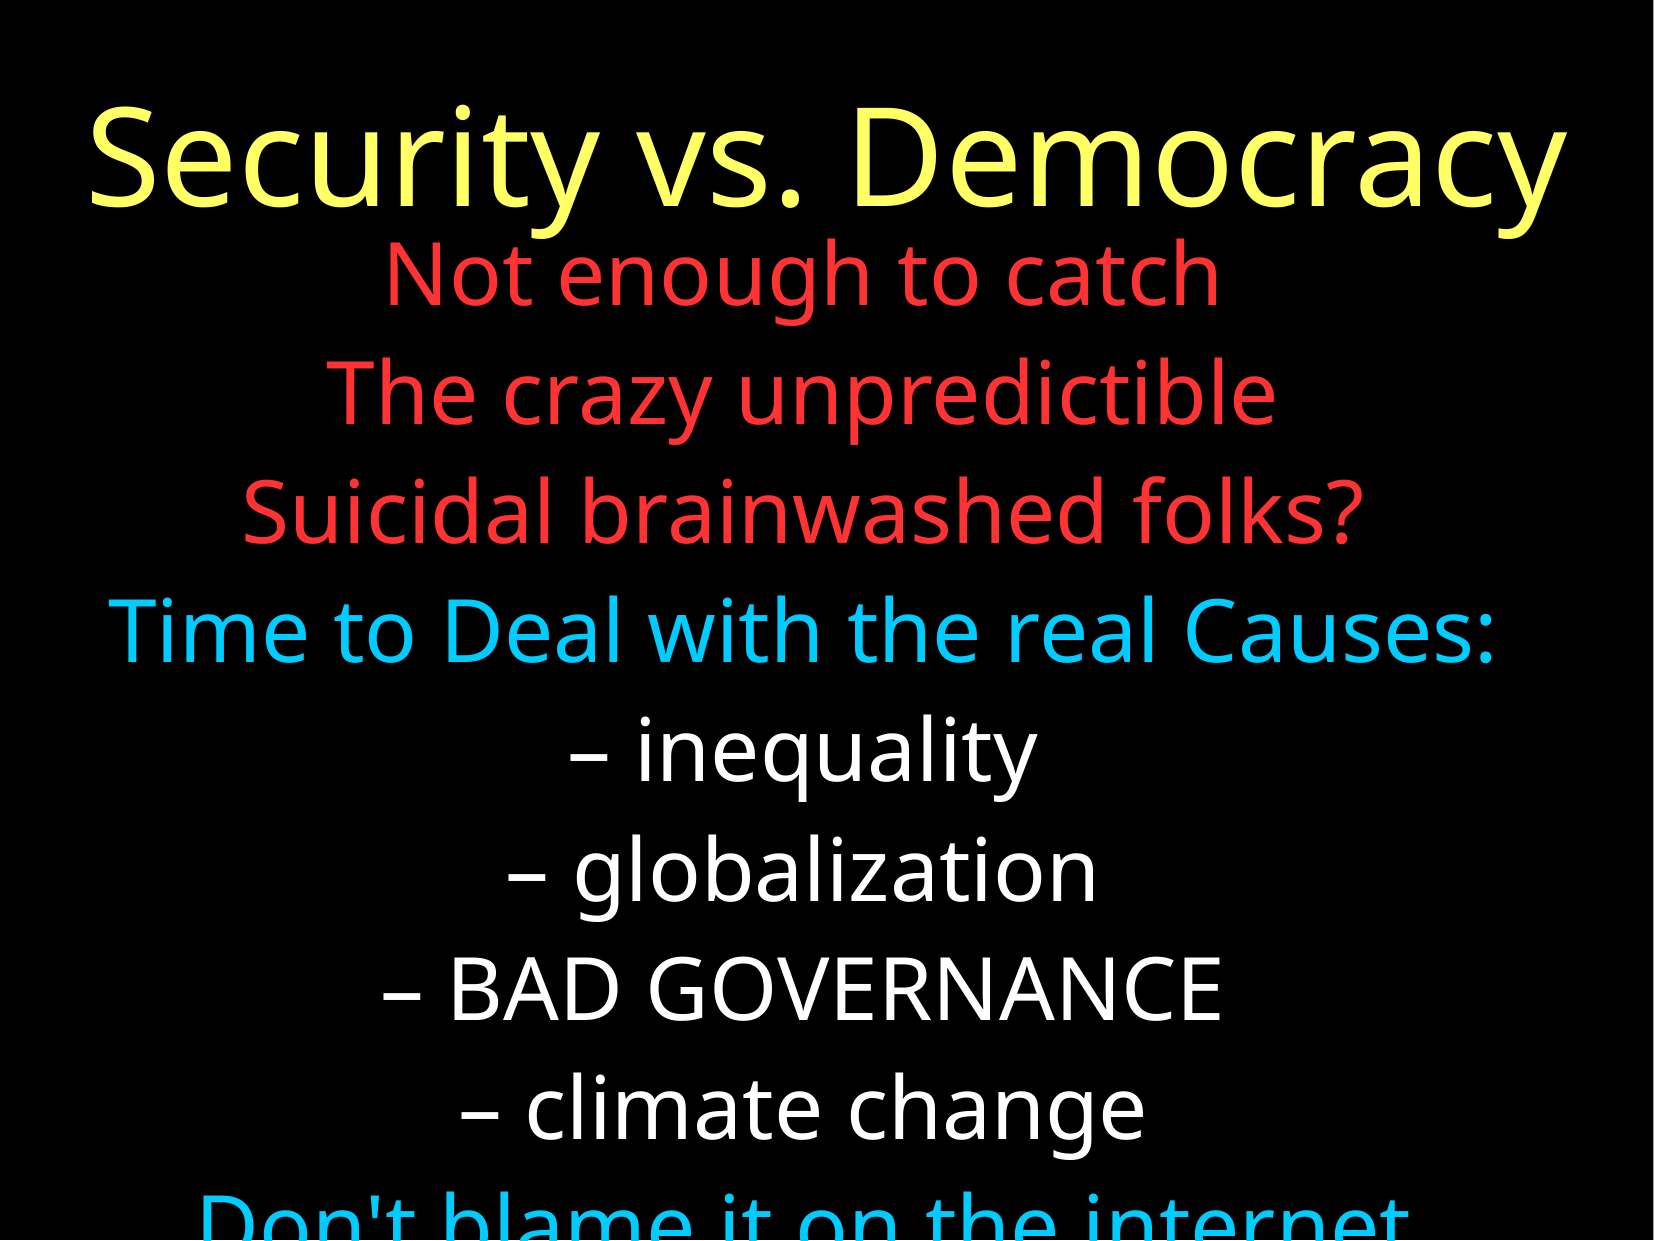

# Security vs. Democracy
Not enough to catch
The crazy unpredictible
Suicidal brainwashed folks?
Time to Deal with the real Causes:
– inequality
– globalization
– BAD GOVERNANCE
– climate change
Don't blame it on the internet